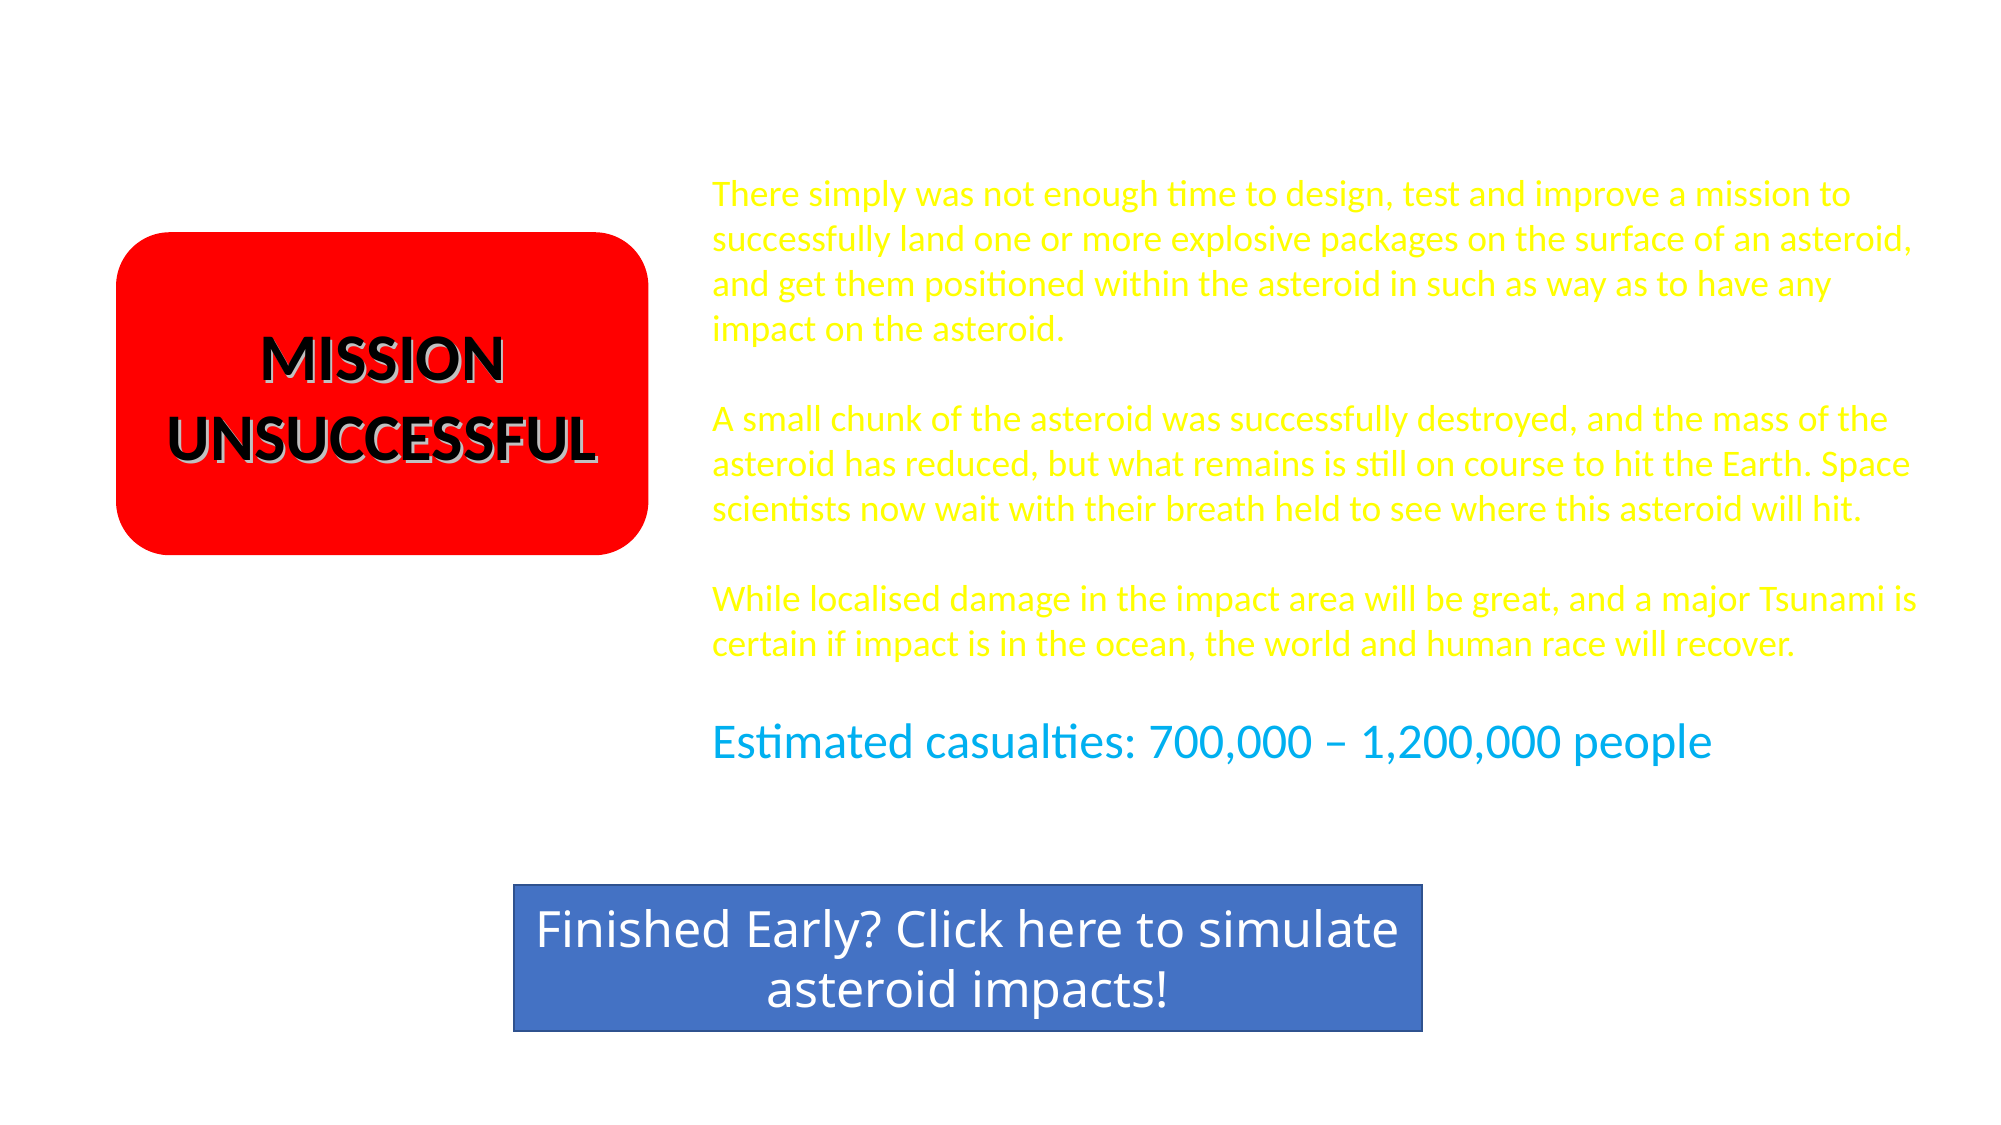

Mission Outcome nuke wait
There simply was not enough time to design, test and improve a mission to successfully land one or more explosive packages on the surface of an asteroid, and get them positioned within the asteroid in such as way as to have any impact on the asteroid.
A small chunk of the asteroid was successfully destroyed, and the mass of the asteroid has reduced, but what remains is still on course to hit the Earth. Space scientists now wait with their breath held to see where this asteroid will hit.
While localised damage in the impact area will be great, and a major Tsunami is certain if impact is in the ocean, the world and human race will recover.
Estimated casualties: 700,000 – 1,200,000 people
MISSION UNSUCCESSFUL
Finished Early? Click here to simulate asteroid impacts!